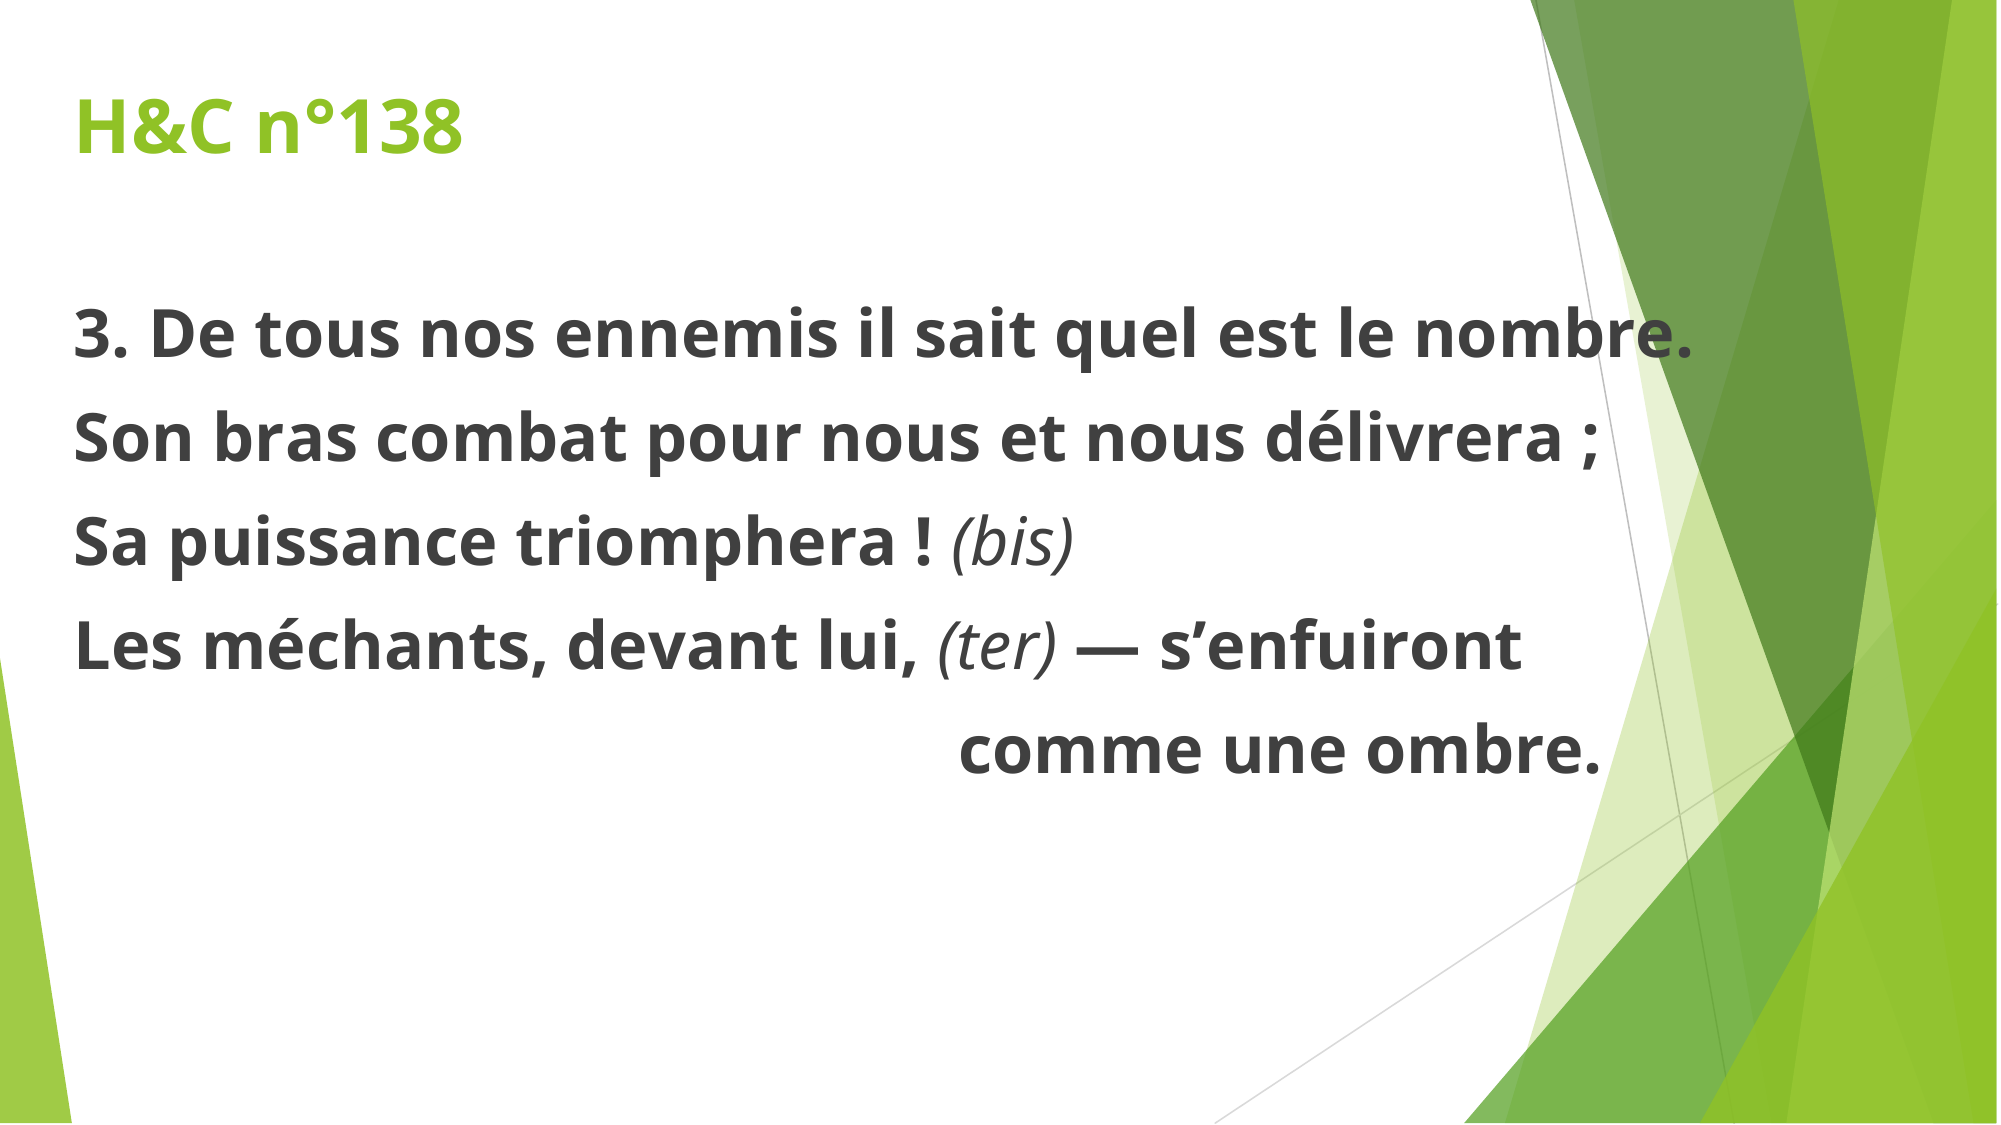

H&C n°138
3. De tous nos ennemis il sait quel est le nombre.
Son bras combat pour nous et nous délivrera ;
Sa puissance triomphera ! (bis)
Les méchants, devant lui, (ter) — s’enfuiront
												comme une ombre.